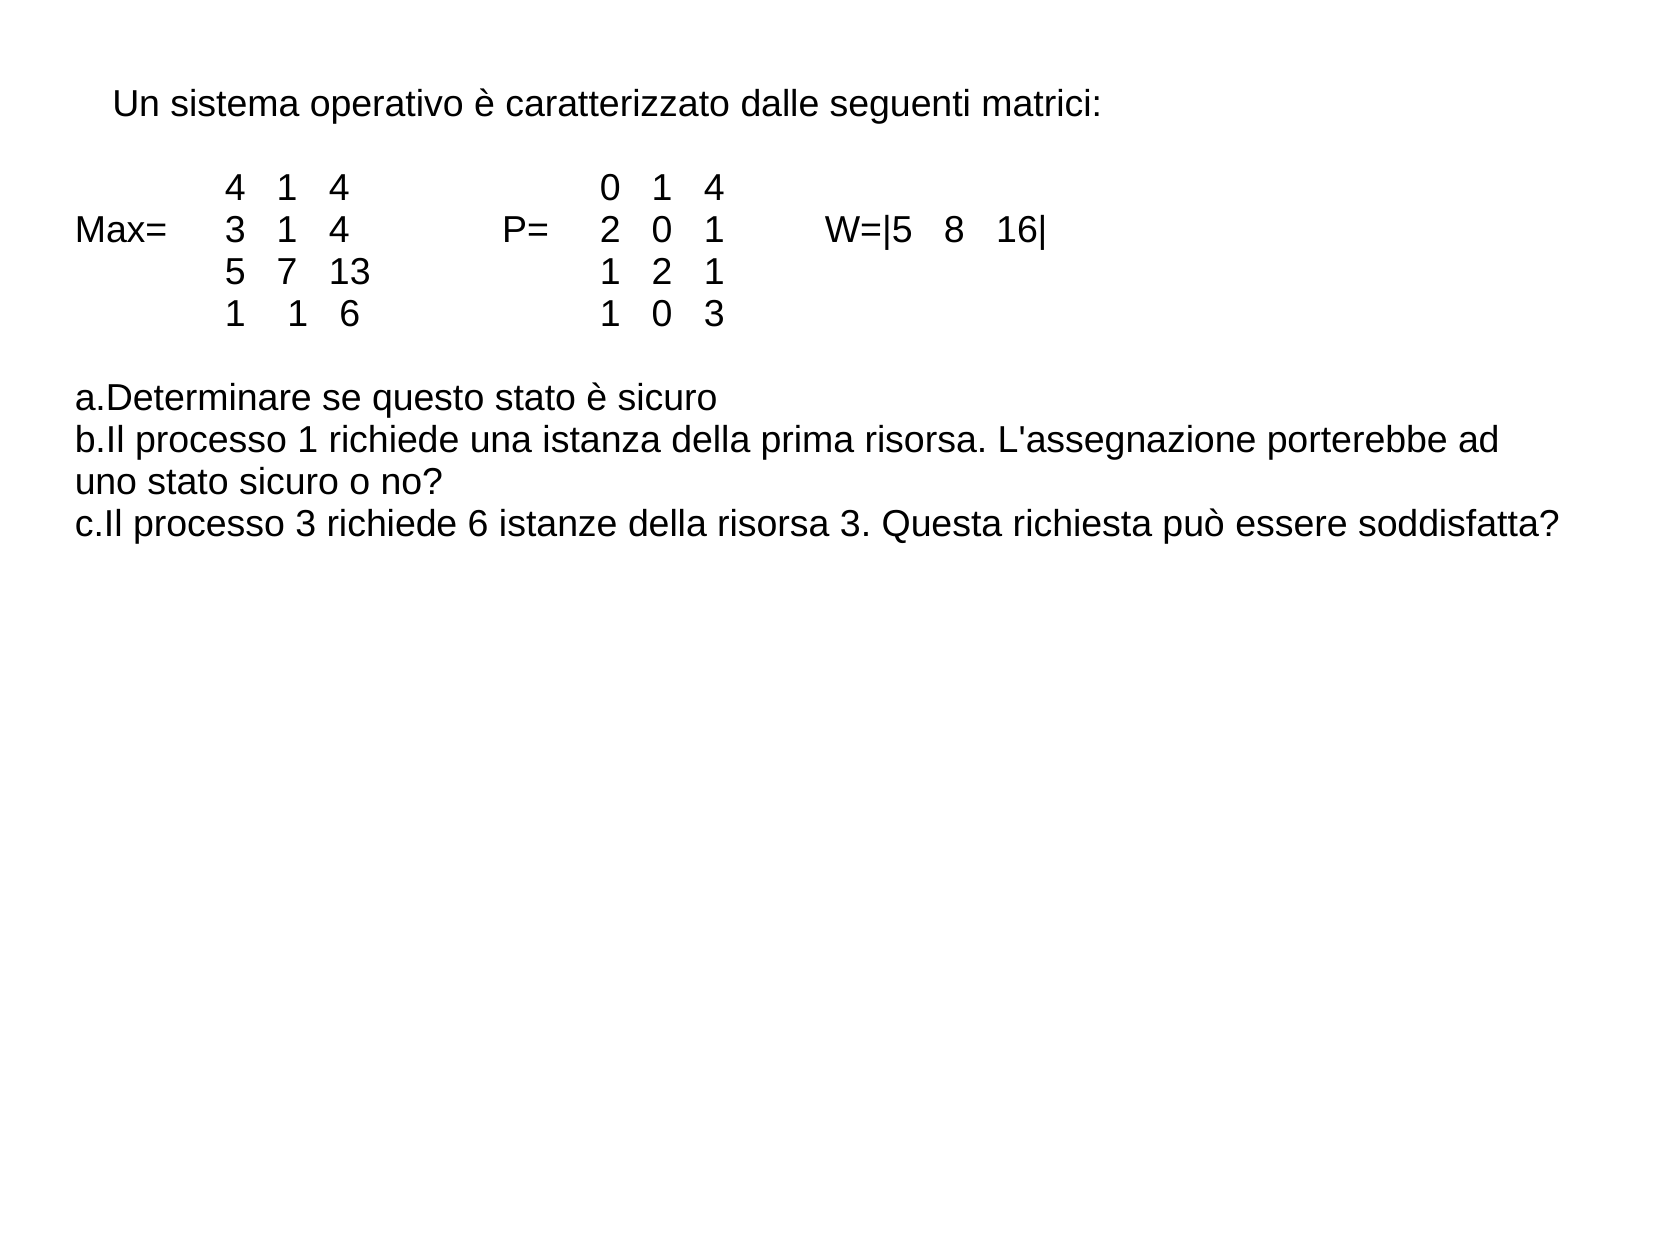

Un sistema operativo è caratterizzato dalle seguenti matrici:
		4 1 4 				0 1 4
Max= 	3 1 4 		 P=	2 0 1		W=|5 8 16|
		5 7 13				1 2 1
		1 1 6 			1 0 3
a.Determinare se questo stato è sicuro
b.Il processo 1 richiede una istanza della prima risorsa. L'assegnazione porterebbe ad uno stato sicuro o no?
c.Il processo 3 richiede 6 istanze della risorsa 3. Questa richiesta può essere soddisfatta?